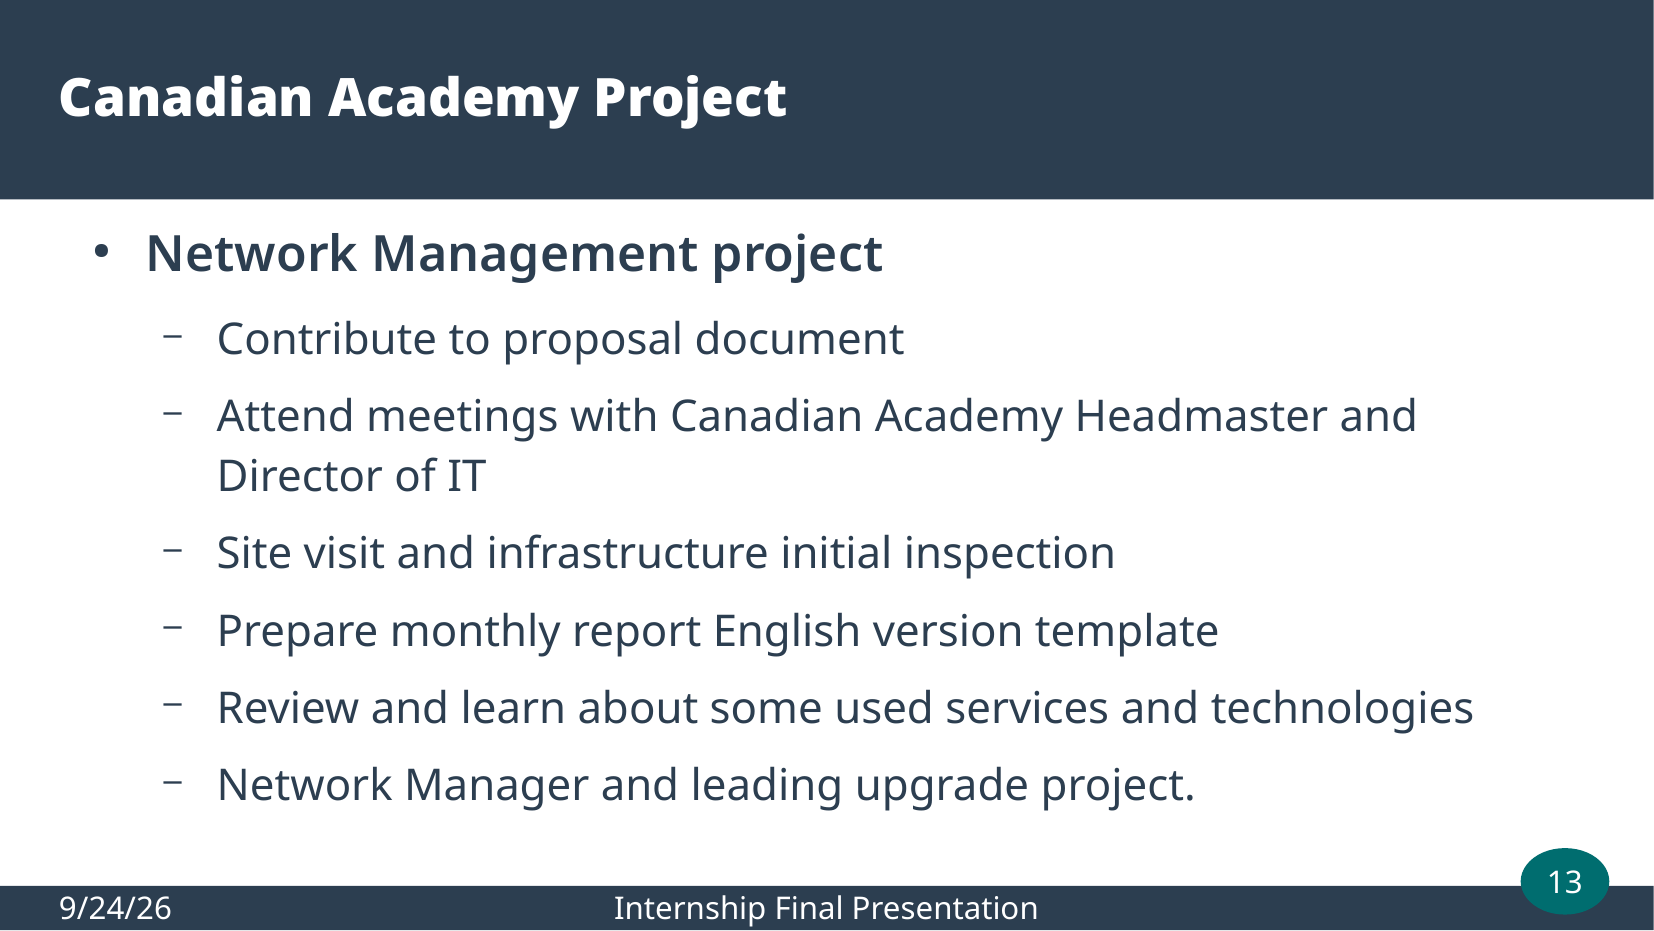

# Canadian Academy Project
Network Management project
Contribute to proposal document
Attend meetings with Canadian Academy Headmaster and Director of IT
Site visit and infrastructure initial inspection
Prepare monthly report English version template
Review and learn about some used services and technologies
Network Manager and leading upgrade project.
13
Internship Final Presentation